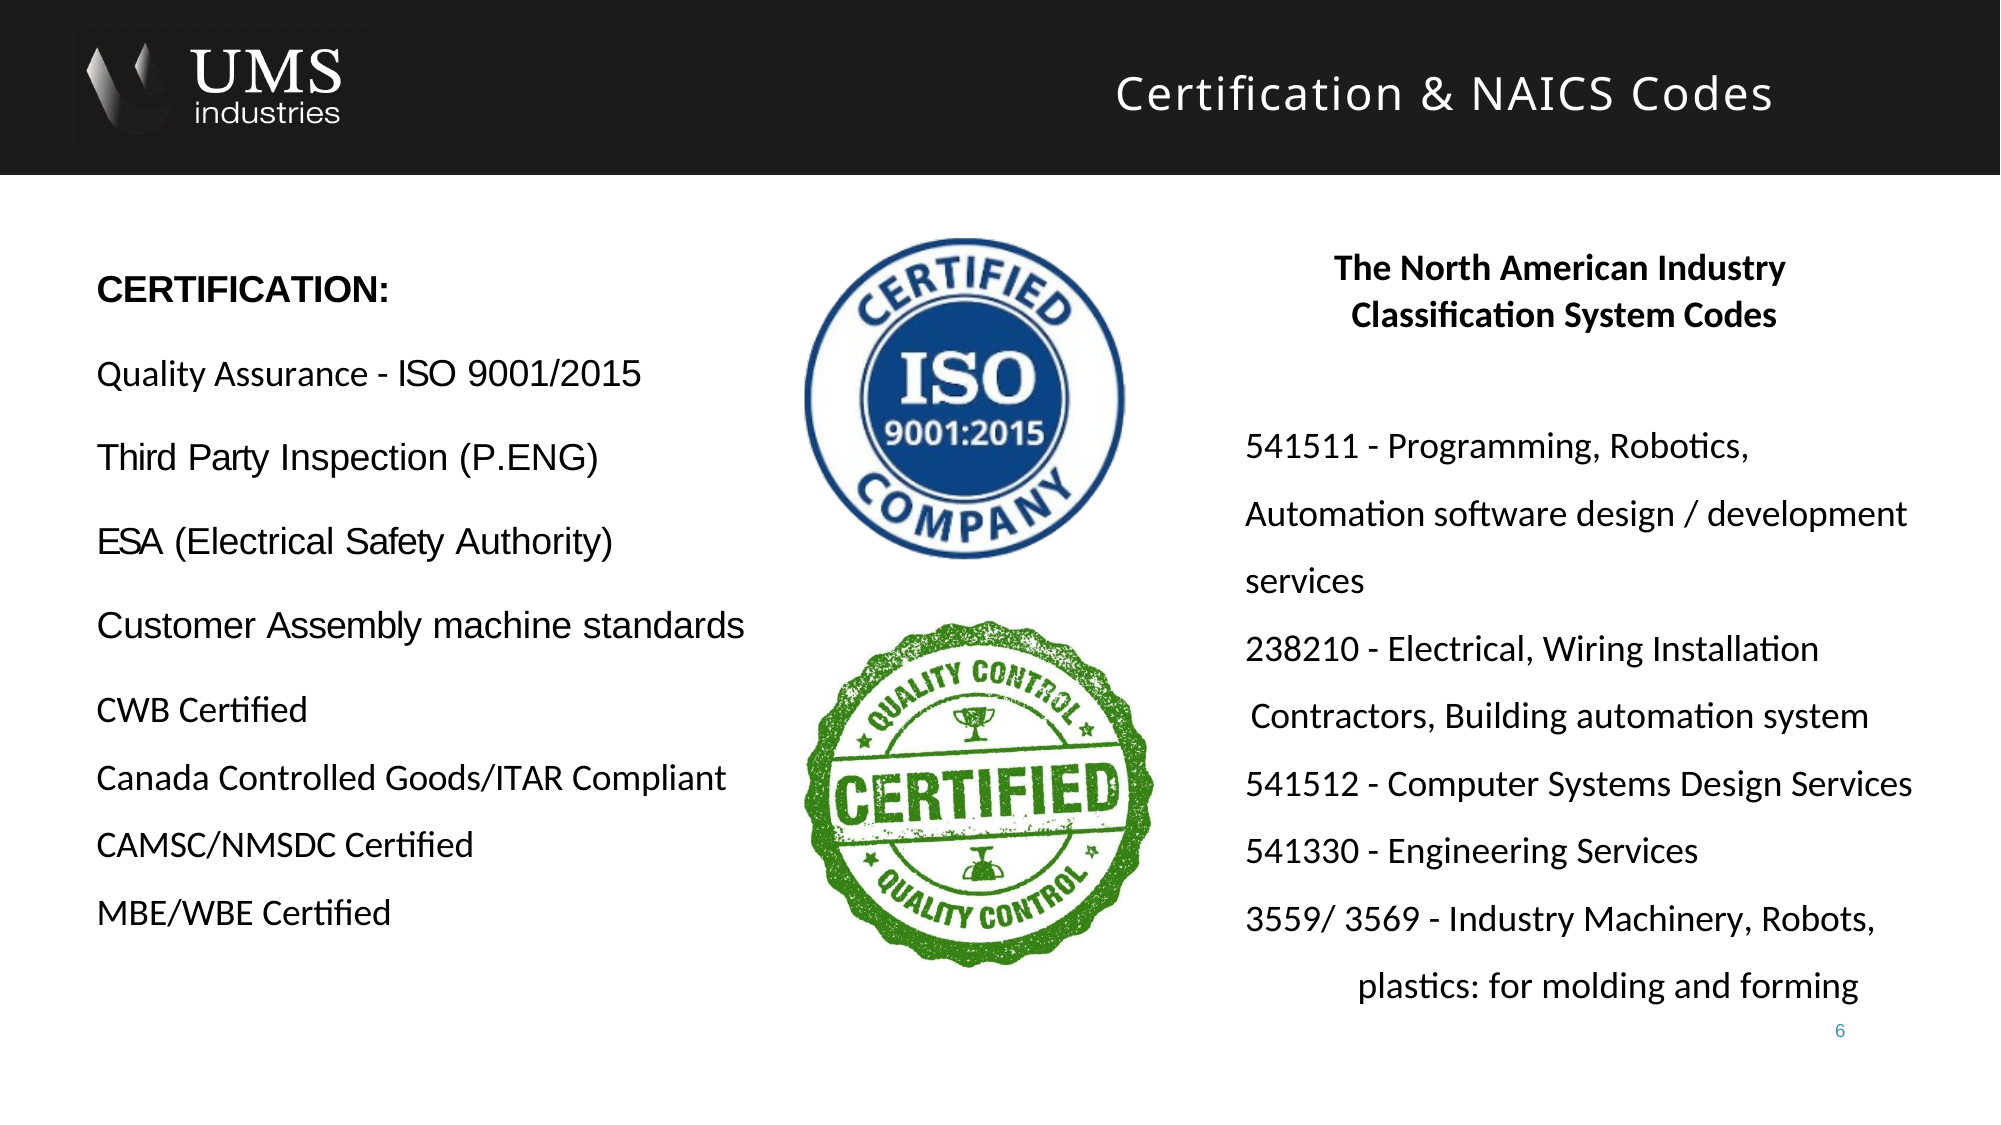

CERTIFICATION & NAICS CODES
Certification & NAICS Codes
# The North American Industry
Classification System Codes
541511 - Programming, Robotics, Automation software design / development services
238210 - Electrical, Wiring Installation
Contractors, Building automation system
541512 - Computer Systems Design Services
541330 - Engineering Services
3559/ 3569 - Industry Machinery, Robots,
plastics: for molding and forming
6
CERTIFICATION:
Quality Assurance - ISO 9001/2015
Third Party Inspection (P.ENG)
ESA (Electrical Safety Authority)
Customer Assembly machine standards
CWB Certified
Canada Controlled Goods/ITAR Compliant
CAMSC/NMSDC Certified
MBE/WBE Certified